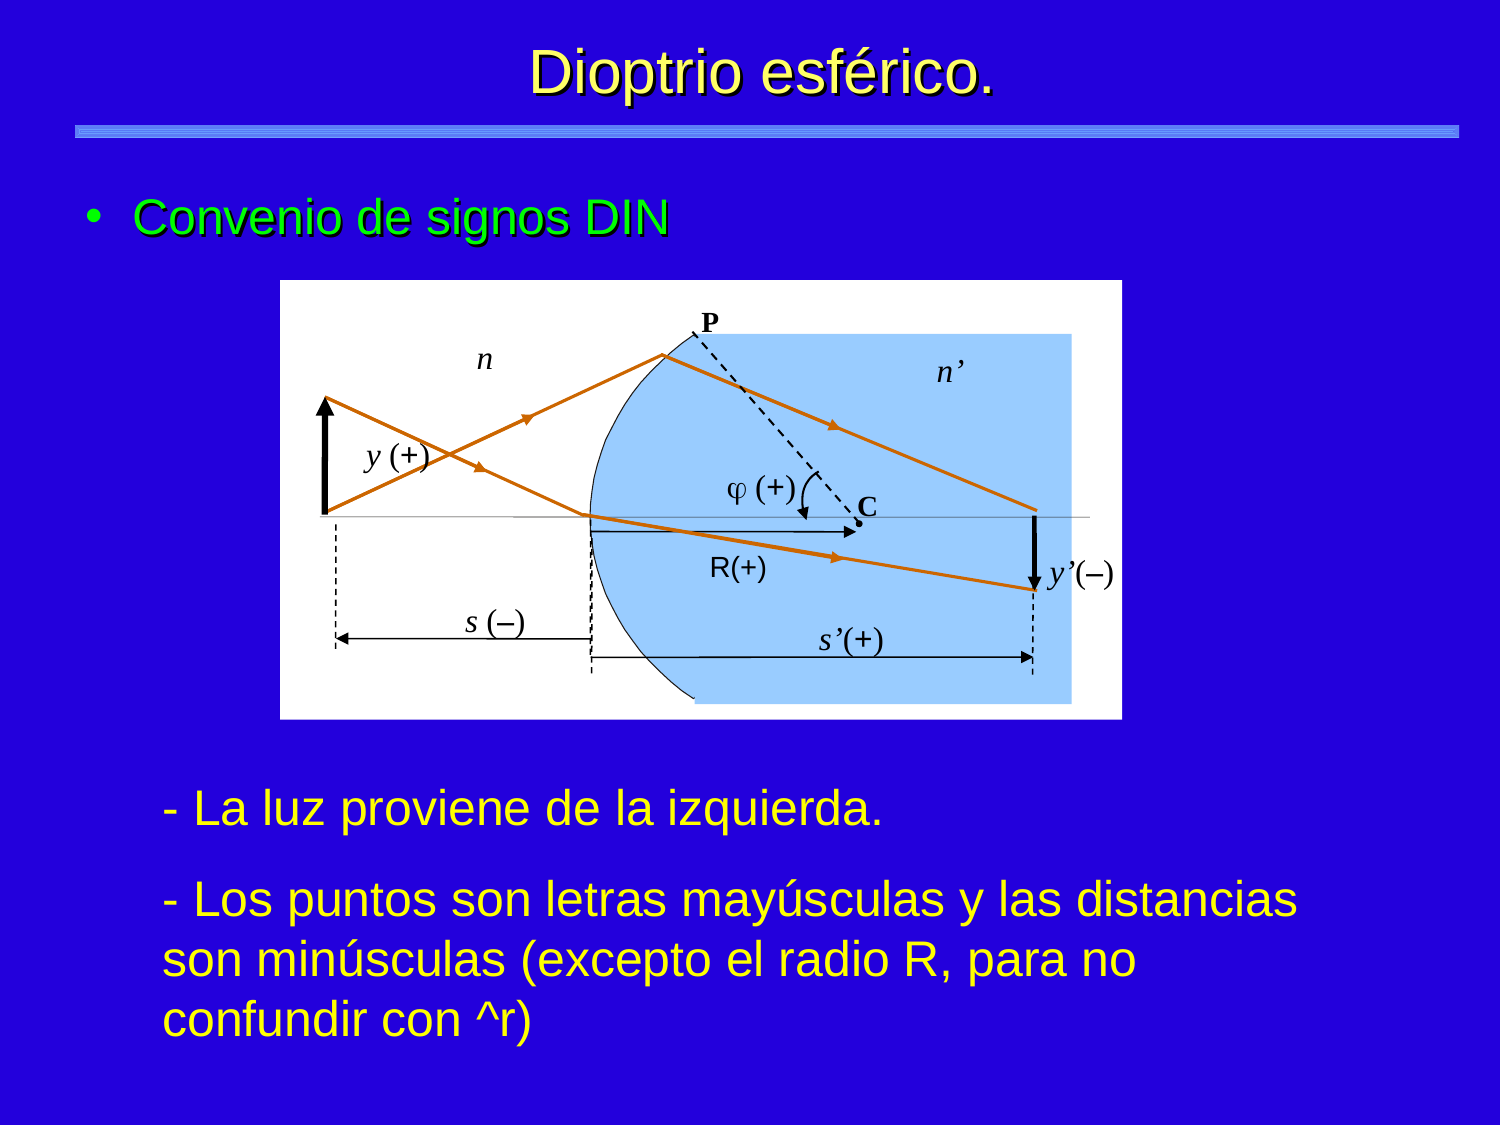

Dioptrio esférico.
Convenio de signos DIN
n
n’
P
C
 (+)
y (+)
R(+)
s (–)
s’(+)
y’(–)
- La luz proviene de la izquierda.
- Los puntos son letras mayúsculas y las distancias son minúsculas (excepto el radio R, para no confundir con ^r)